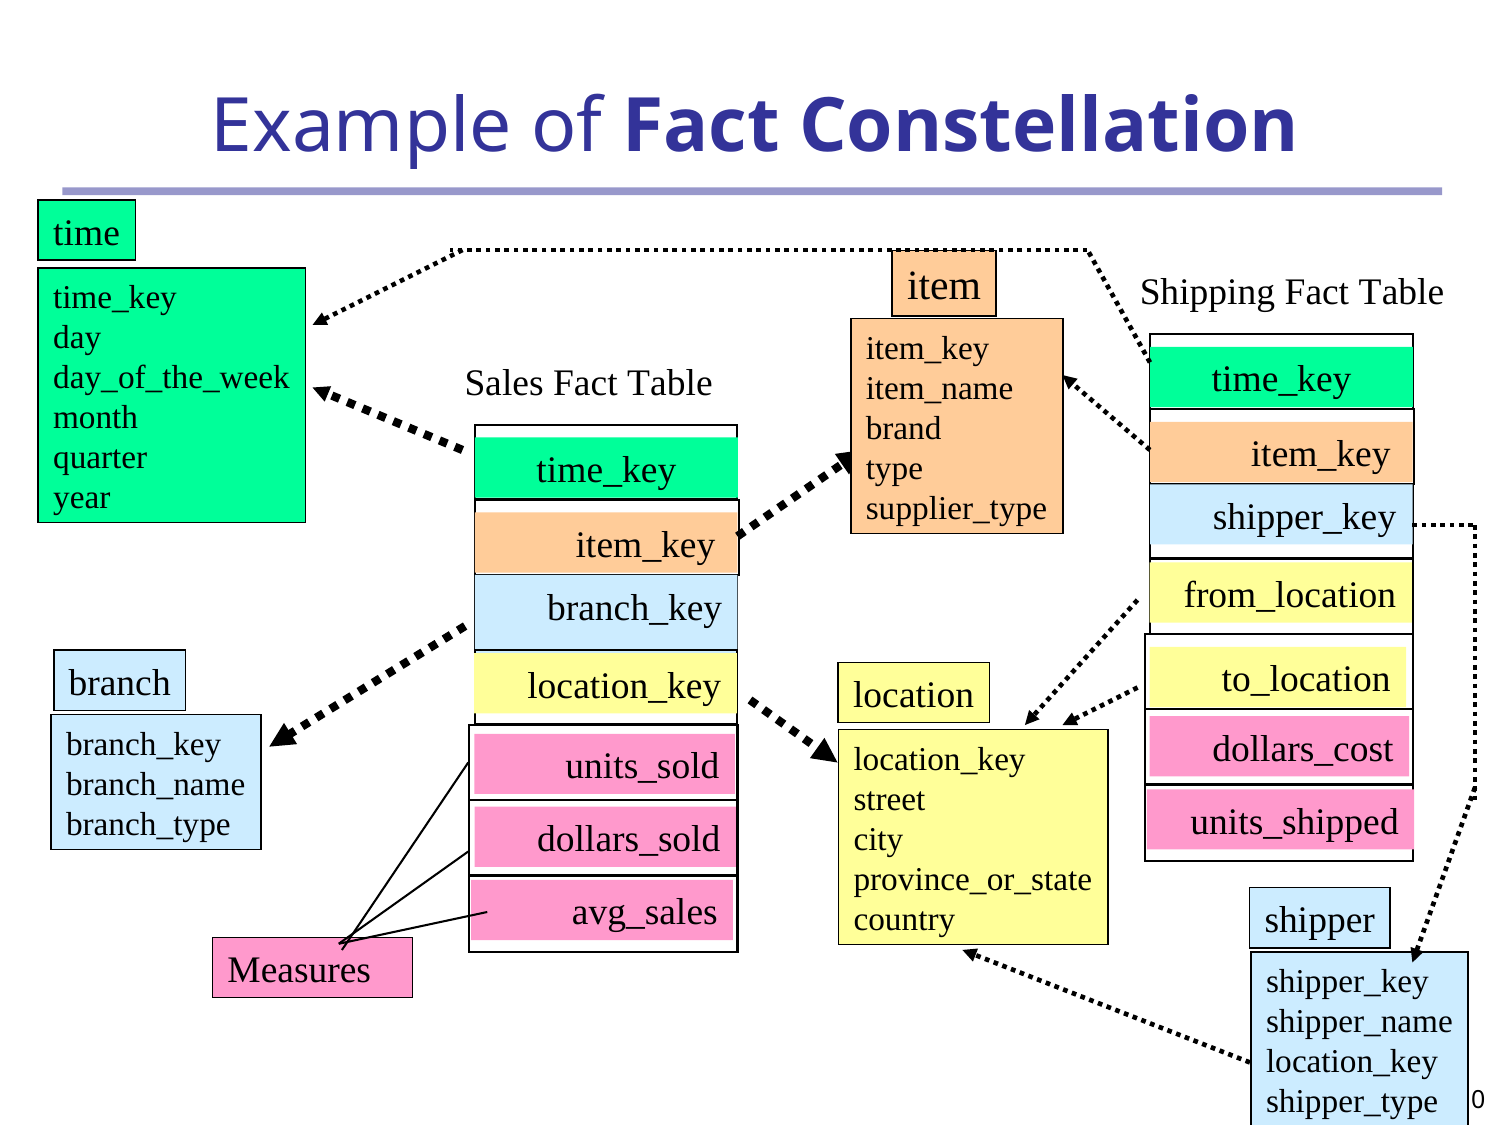

# Example of Fact Constellation
time
time_key
day
day_of_the_week
month
quarter
year
item
item_key
item_name
brand
type
supplier_type
Shipping Fact Table
time_key
Sales Fact Table
 item_key
time_key
 shipper_key
 item_key
 from_location
 branch_key
 to_location
branch
branch_key
branch_name
branch_type
 location_key
location
location_key
street
city
province_or_state
country
 dollars_cost
 units_sold
 units_shipped
 dollars_sold
 avg_sales
shipper
shipper_key
shipper_name
location_key
shipper_type
Measures